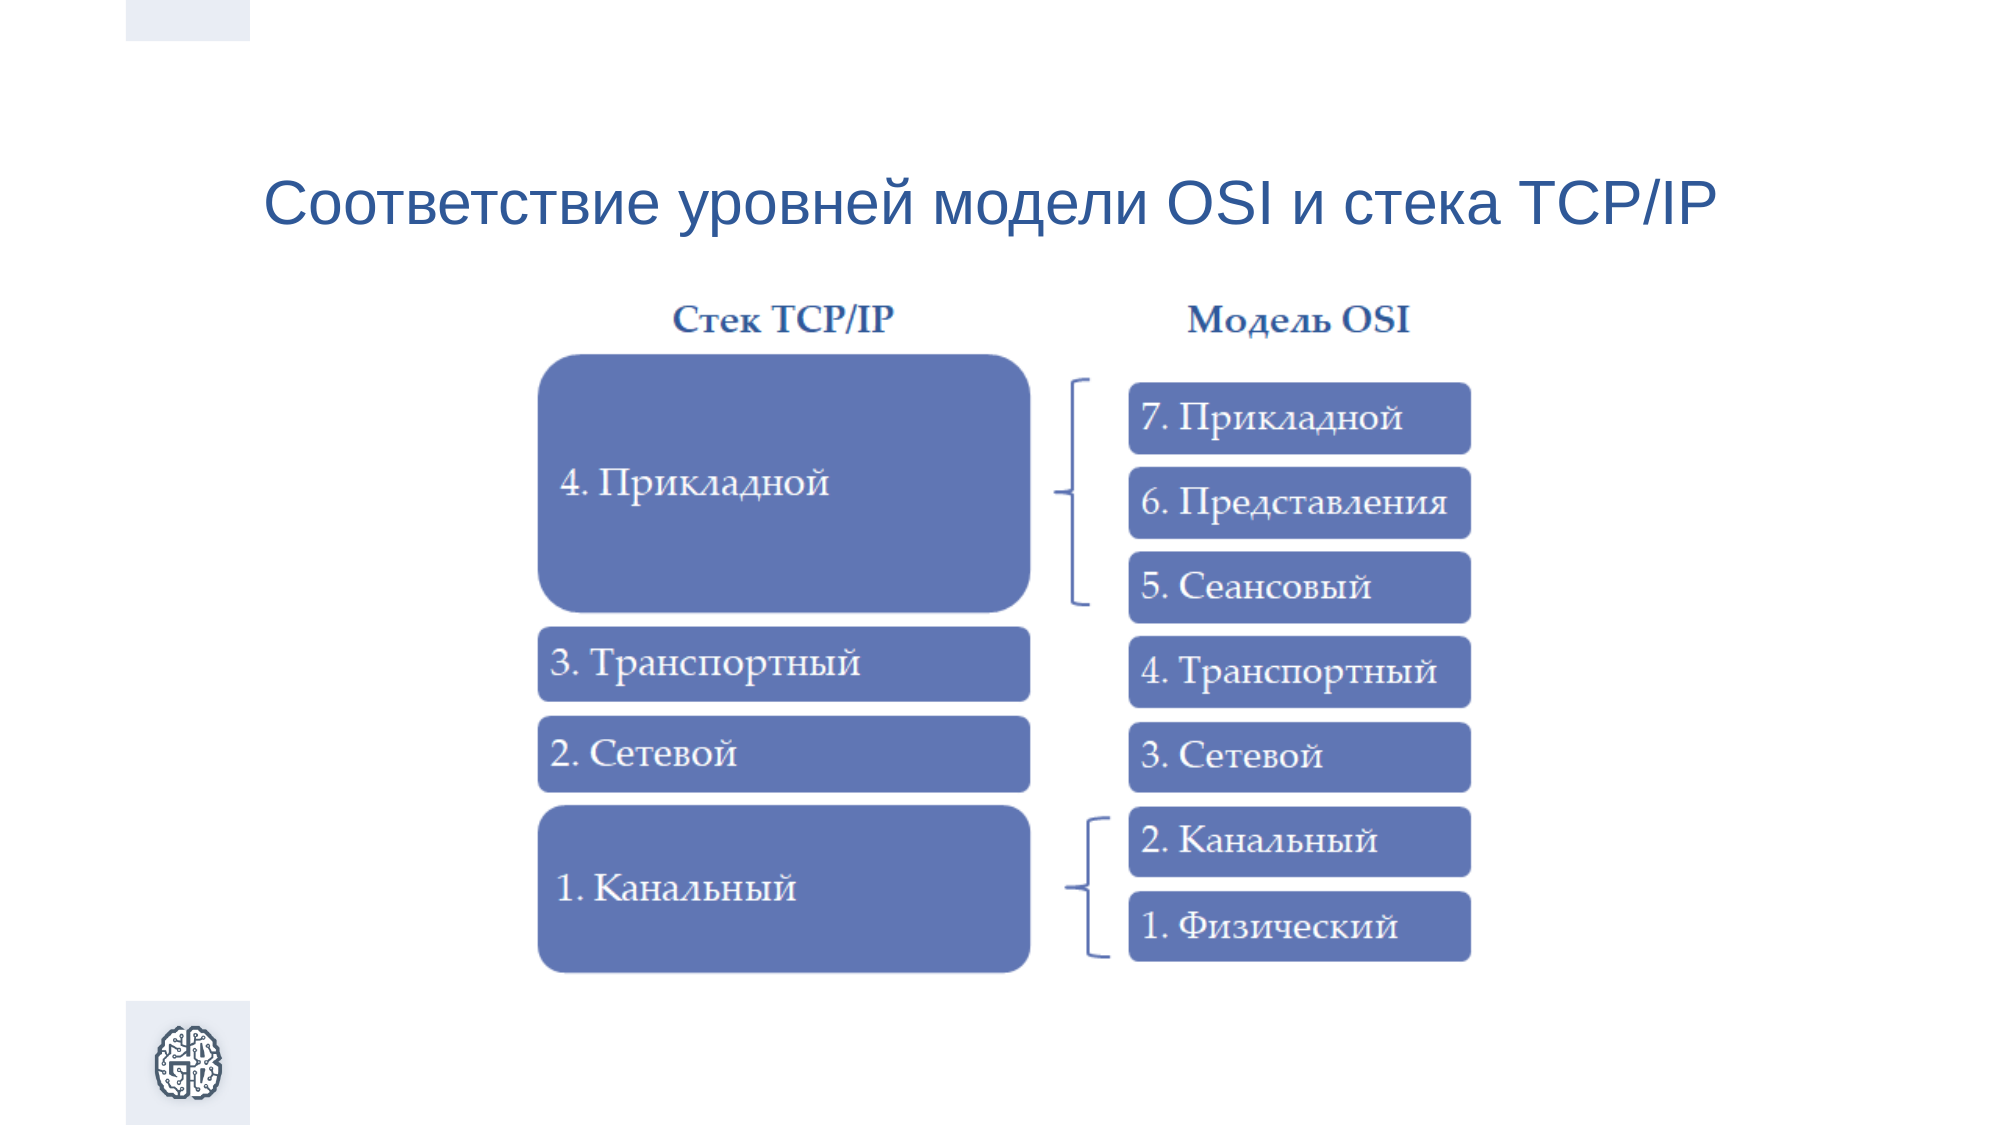

# Соответствие уровней модели OSI и стека TCP/IP